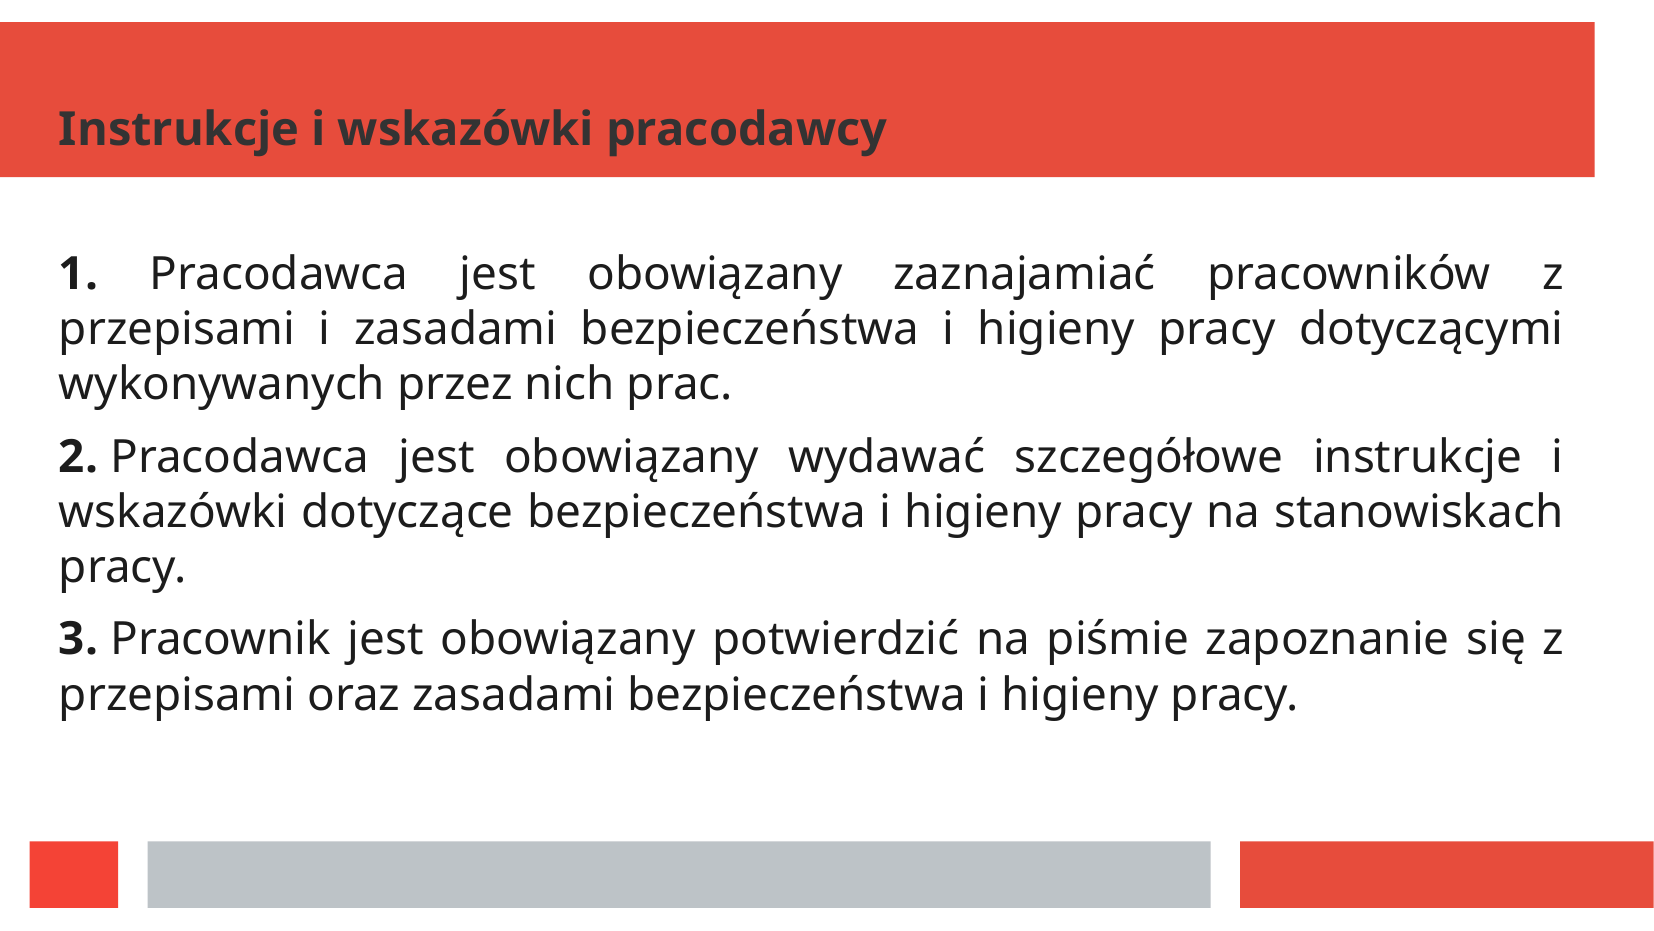

# Instrukcje i wskazówki pracodawcy
1. Pracodawca jest obowiązany zaznajamiać pracowników z przepisami i zasadami bezpieczeństwa i higieny pracy dotyczącymi wykonywanych przez nich prac.
2. Pracodawca jest obowiązany wydawać szczegółowe instrukcje i wskazówki dotyczące bezpieczeństwa i higieny pracy na stanowiskach pracy.
3. Pracownik jest obowiązany potwierdzić na piśmie zapoznanie się z przepisami oraz zasadami bezpieczeństwa i higieny pracy.